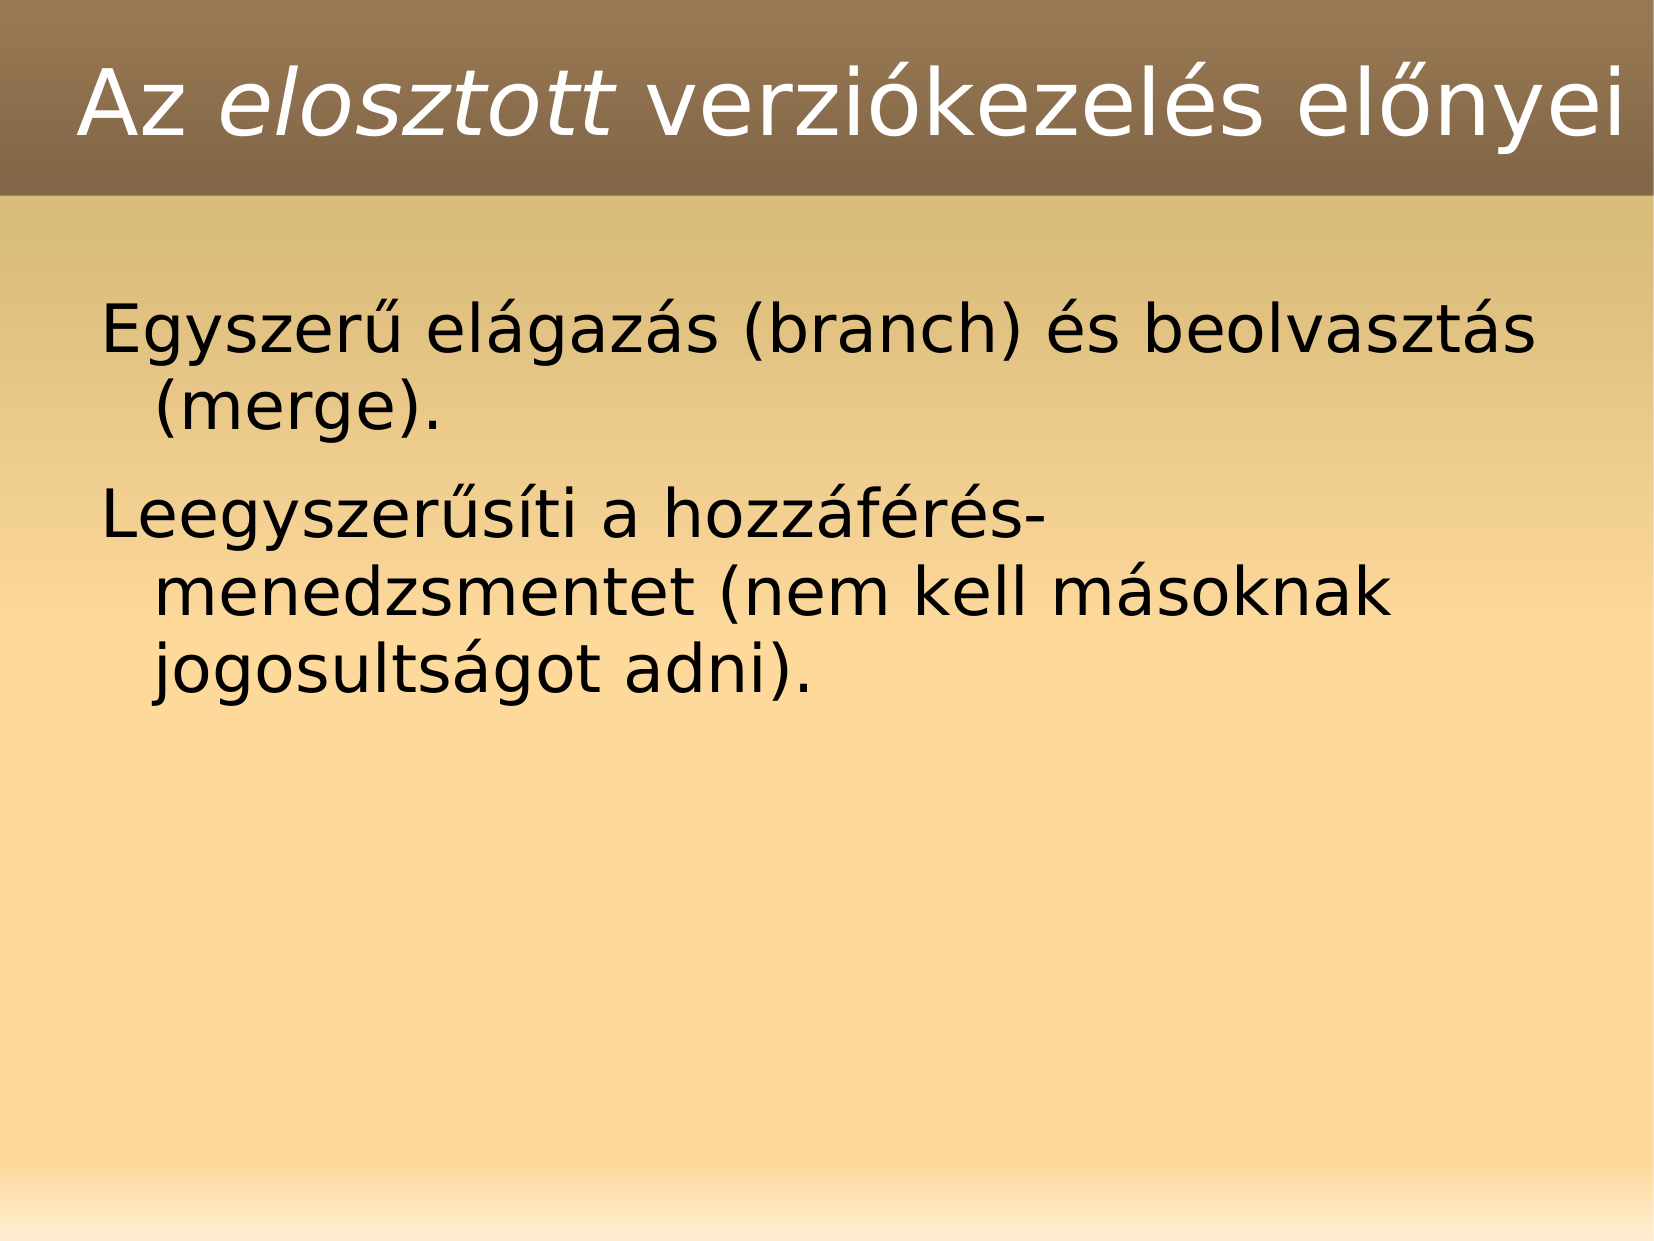

# Az elosztott verziókezelés előnyei
Egyszerű elágazás (branch) és beolvasztás (merge).
Leegyszerűsíti a hozzáférés-menedzsmentet (nem kell másoknak jogosultságot adni).